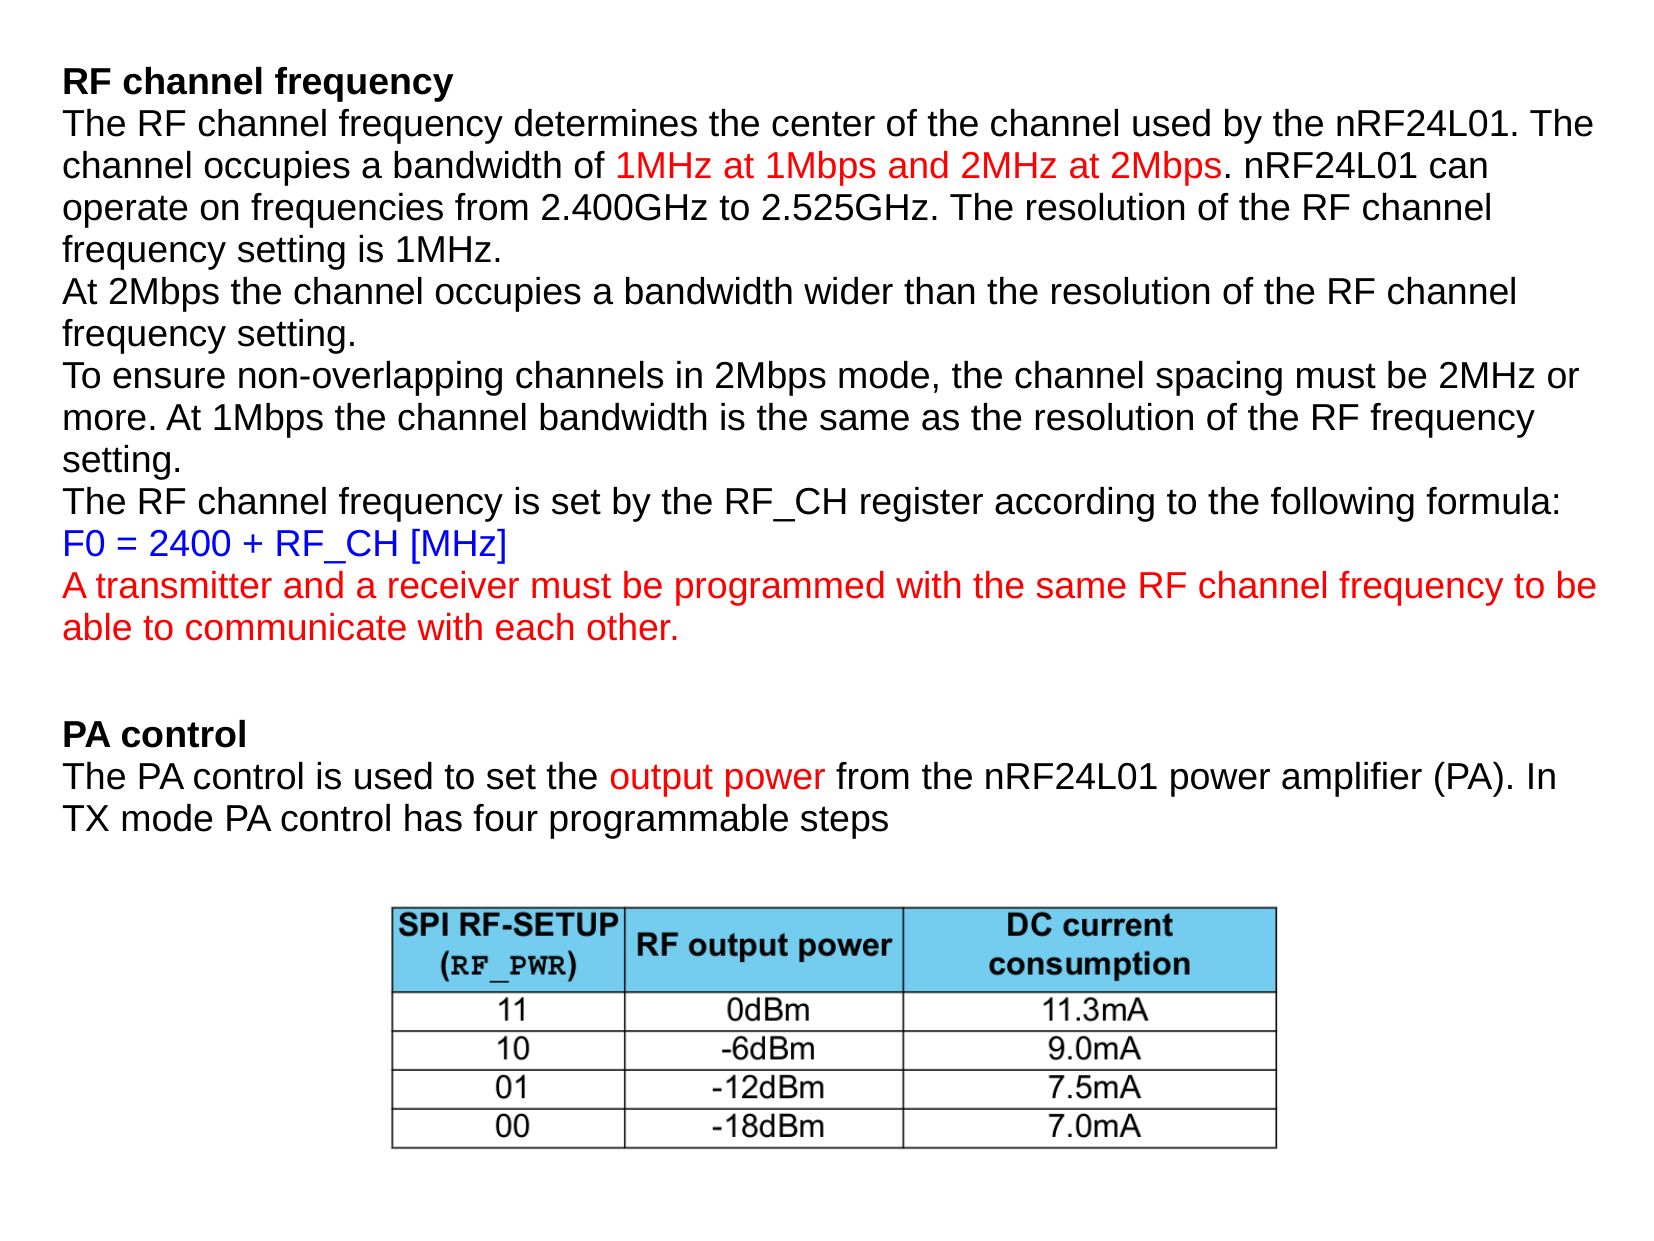

RF channel frequency
The RF channel frequency determines the center of the channel used by the nRF24L01. The channel occupies a bandwidth of 1MHz at 1Mbps and 2MHz at 2Mbps. nRF24L01 can operate on frequencies from 2.400GHz to 2.525GHz. The resolution of the RF channel frequency setting is 1MHz.
At 2Mbps the channel occupies a bandwidth wider than the resolution of the RF channel frequency setting.
To ensure non-overlapping channels in 2Mbps mode, the channel spacing must be 2MHz or more. At 1Mbps the channel bandwidth is the same as the resolution of the RF frequency setting.
The RF channel frequency is set by the RF_CH register according to the following formula:
F0 = 2400 + RF_CH [MHz]
A transmitter and a receiver must be programmed with the same RF channel frequency to be able to communicate with each other.
PA control
The PA control is used to set the output power from the nRF24L01 power amplifier (PA). In TX mode PA control has four programmable steps